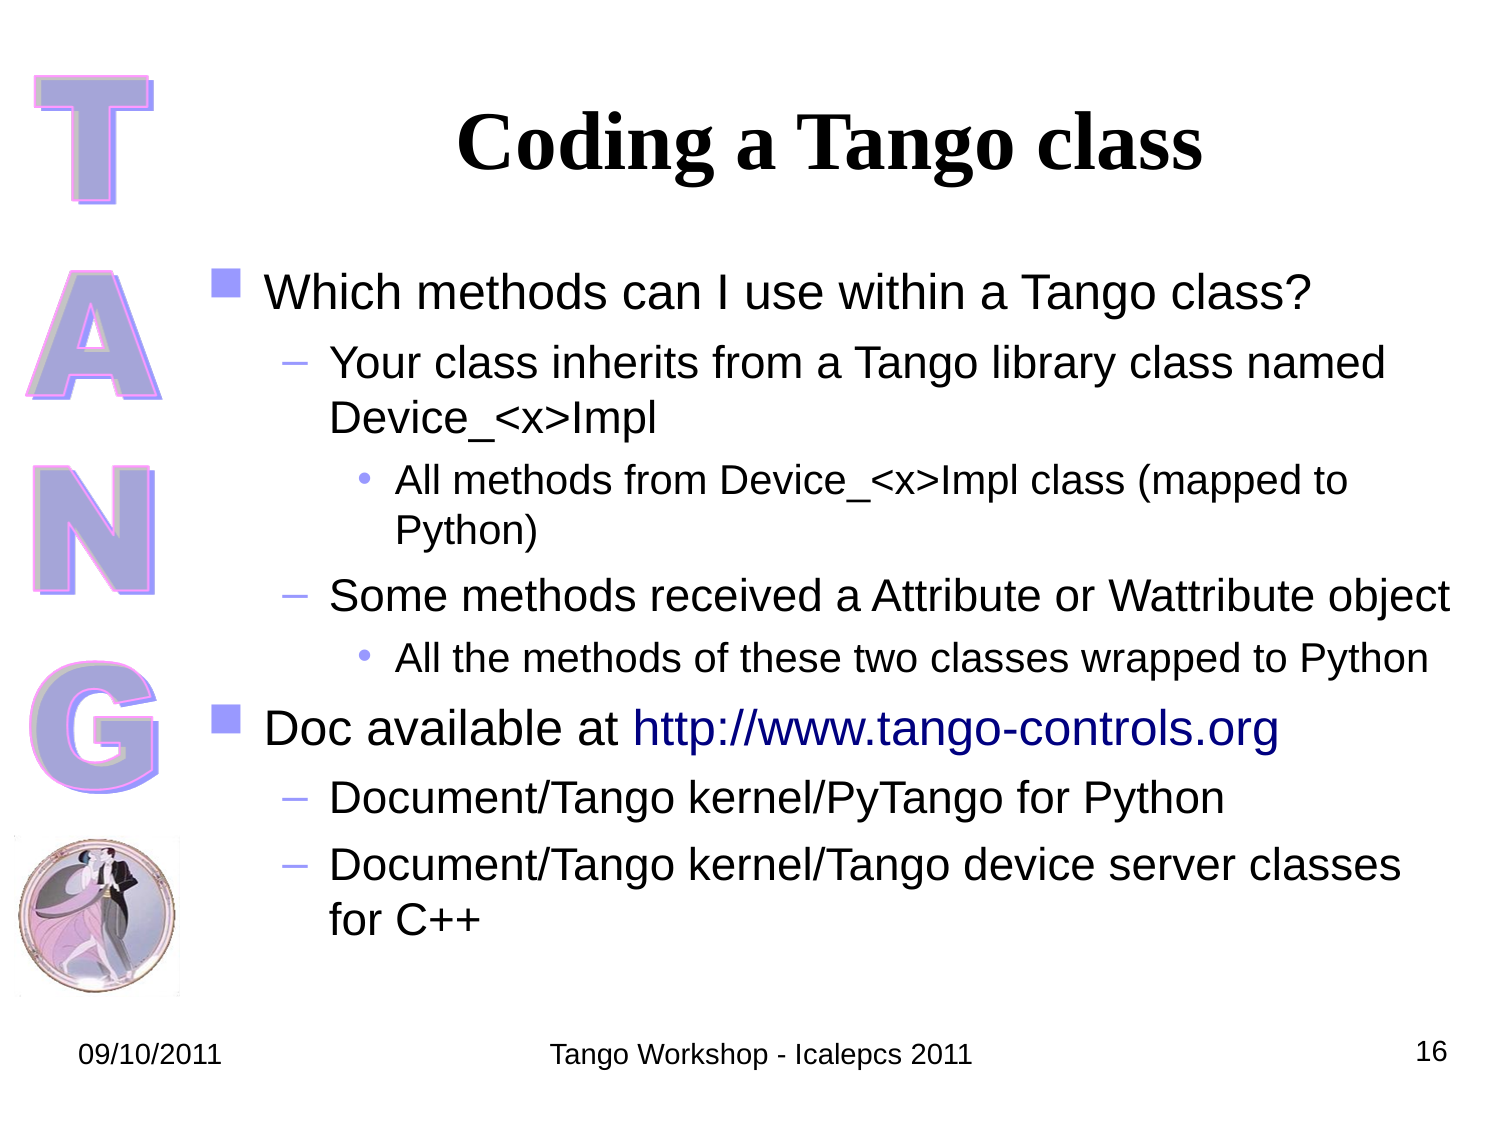

# Coding a Tango class
Which methods can I use within a Tango class?
Your class inherits from a Tango library class named Device_<x>Impl
All methods from Device_<x>Impl class (mapped to Python)
Some methods received a Attribute or Wattribute object
All the methods of these two classes wrapped to Python
Doc available at http://www.tango-controls.org
Document/Tango kernel/PyTango for Python
Document/Tango kernel/Tango device server classes for C++
16
09/10/2011
Tango workshop - Icalepcs 2011